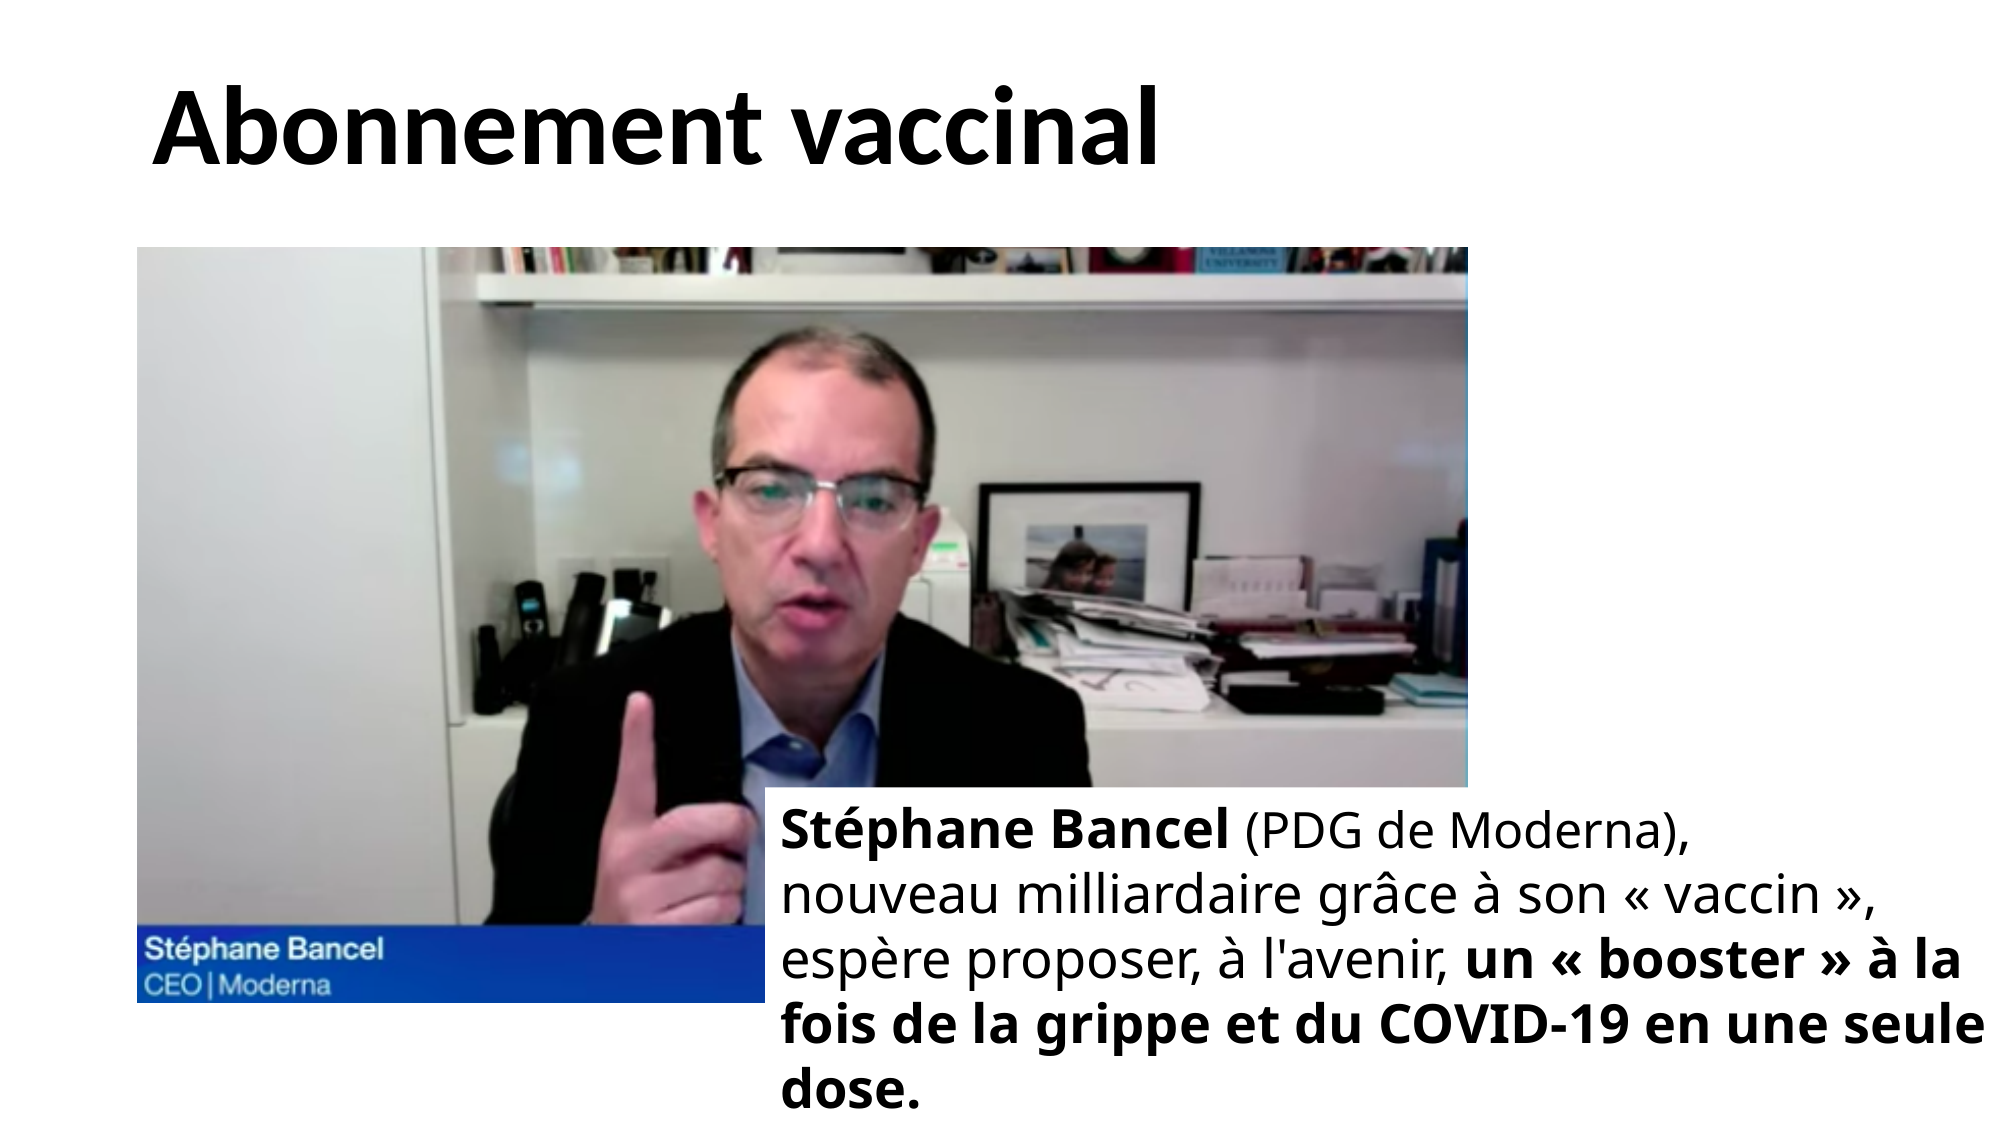

# Abonnement vaccinal
Stéphane Bancel (PDG de Moderna),
nouveau milliardaire grâce à son « vaccin »,
espère proposer, à l'avenir, un « booster » à la fois de la grippe et du COVID-19 en une seule dose.